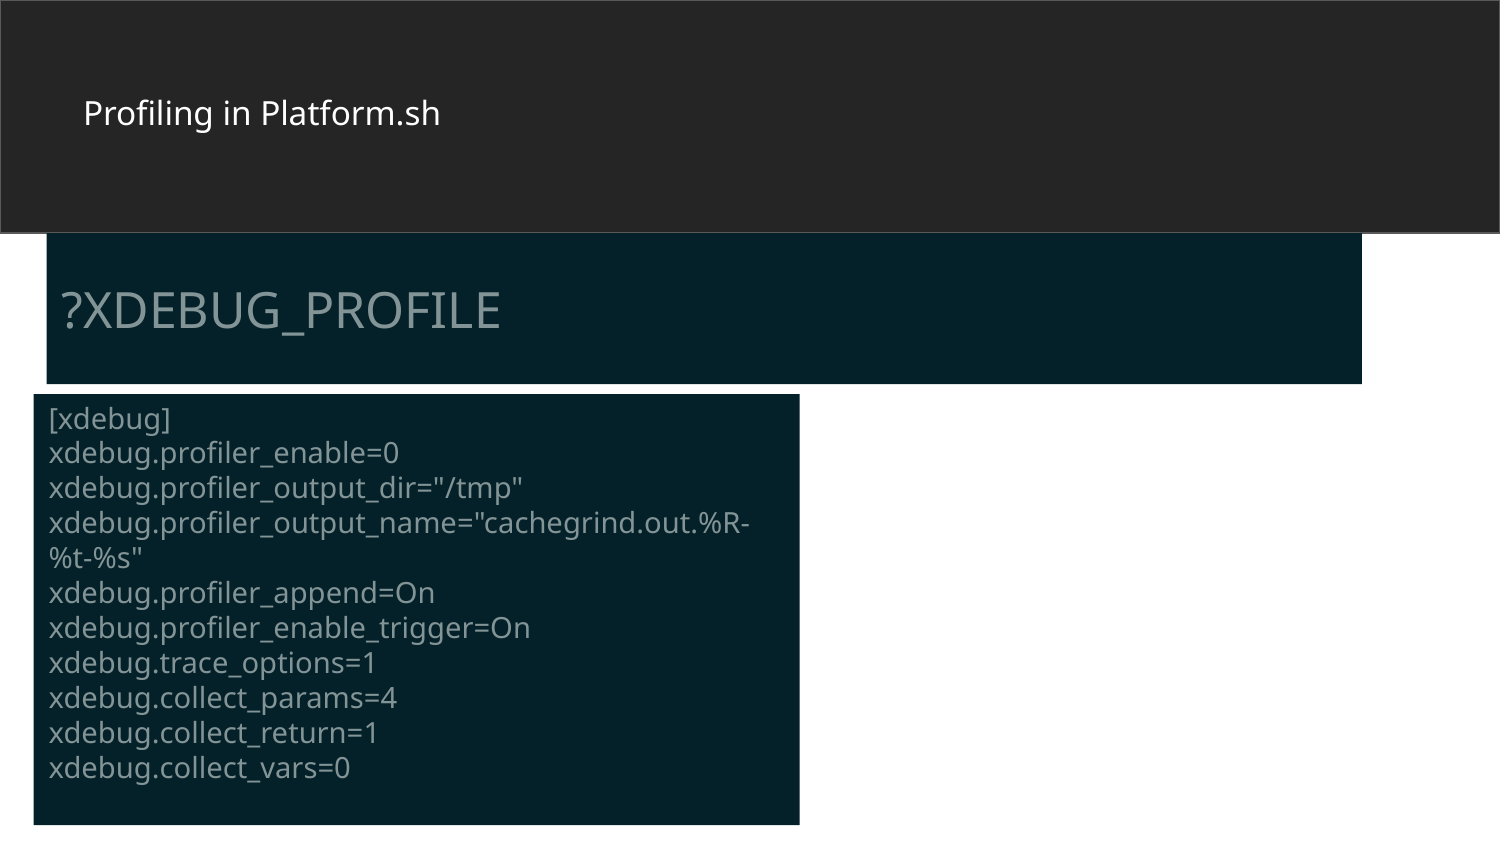

# Profiling in Platform.sh
?XDEBUG_PROFILE
[xdebug]
xdebug.profiler_enable=0
xdebug.profiler_output_dir="/tmp"
xdebug.profiler_output_name="cachegrind.out.%R-%t-%s"
xdebug.profiler_append=On
xdebug.profiler_enable_trigger=On
xdebug.trace_options=1
xdebug.collect_params=4
xdebug.collect_return=1
xdebug.collect_vars=0